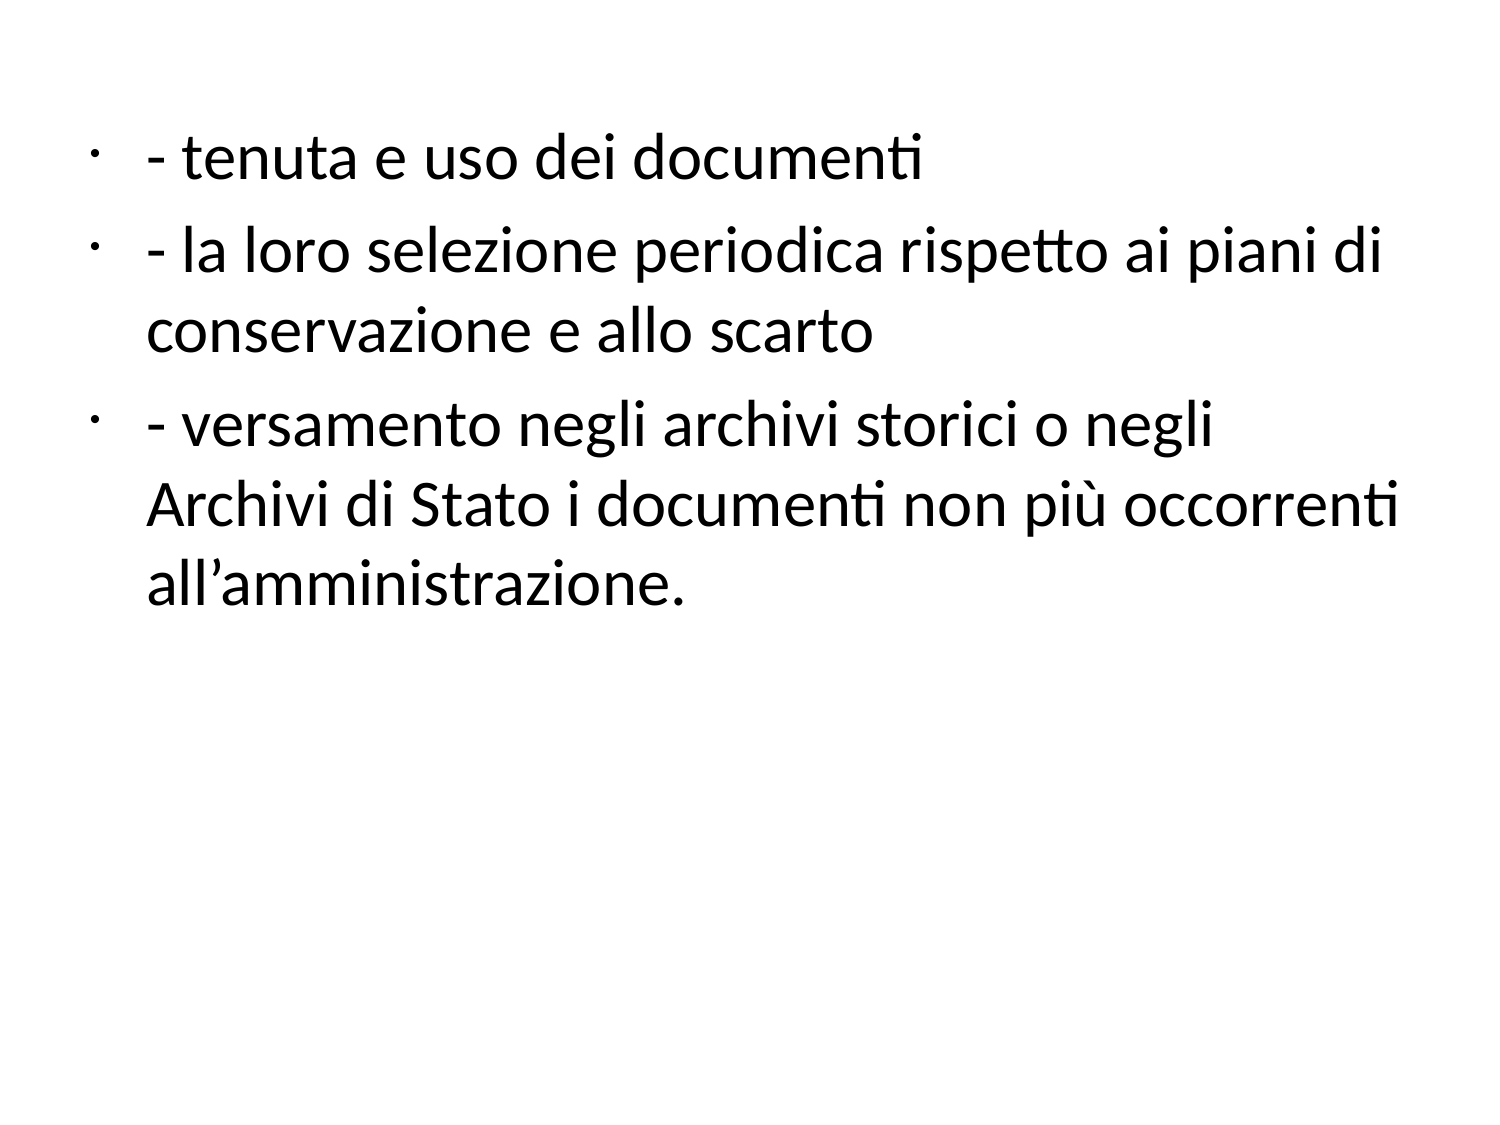

#
- tenuta e uso dei documenti
- la loro selezione periodica rispetto ai piani di conservazione e allo scarto
- versamento negli archivi storici o negli Archivi di Stato i documenti non più occorrenti all’amministrazione.